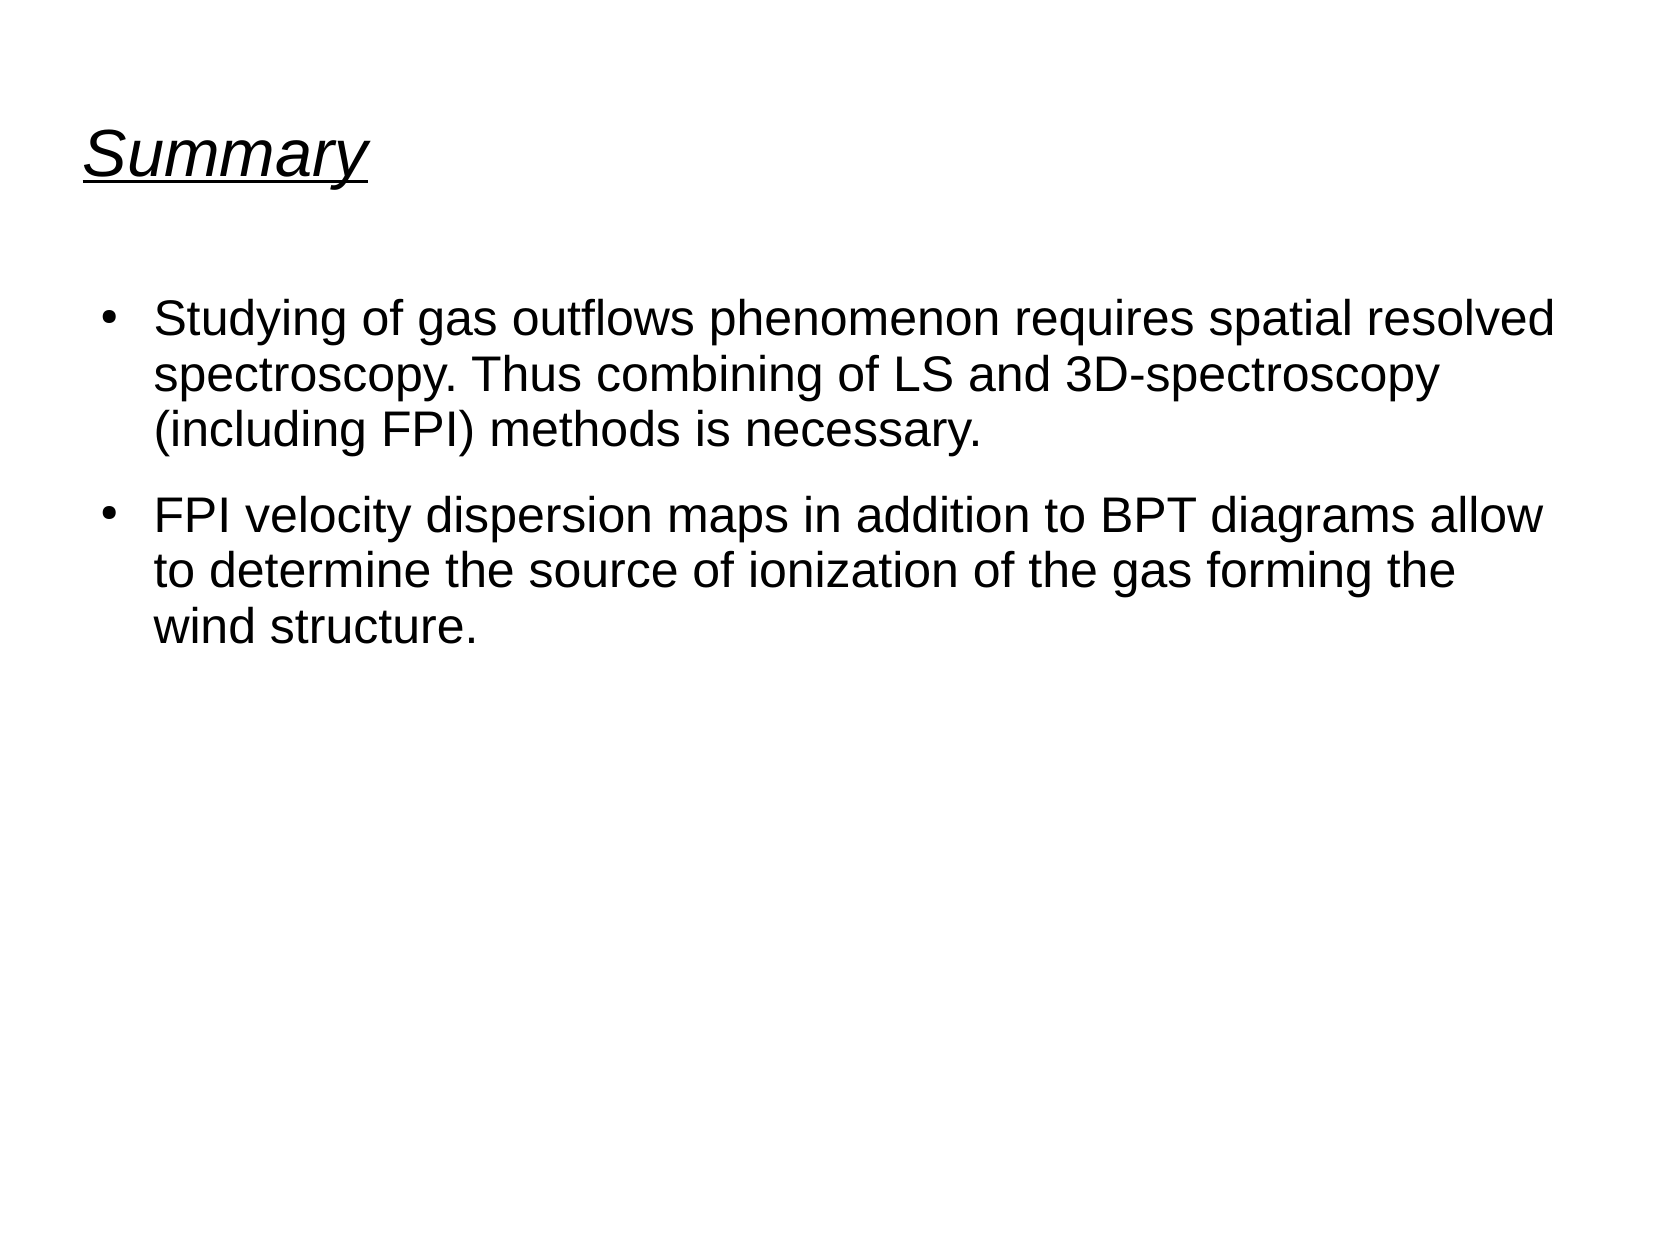

# Summary
Studying of gas outflows phenomenon requires spatial resolved spectroscopy. Thus combining of LS and 3D-spectroscopy (including FPI) methods is neсessary.
FPI velocity dispersion maps in addition to BPT diagrams allow to determine the source of ionization of the gas forming the wind structure.